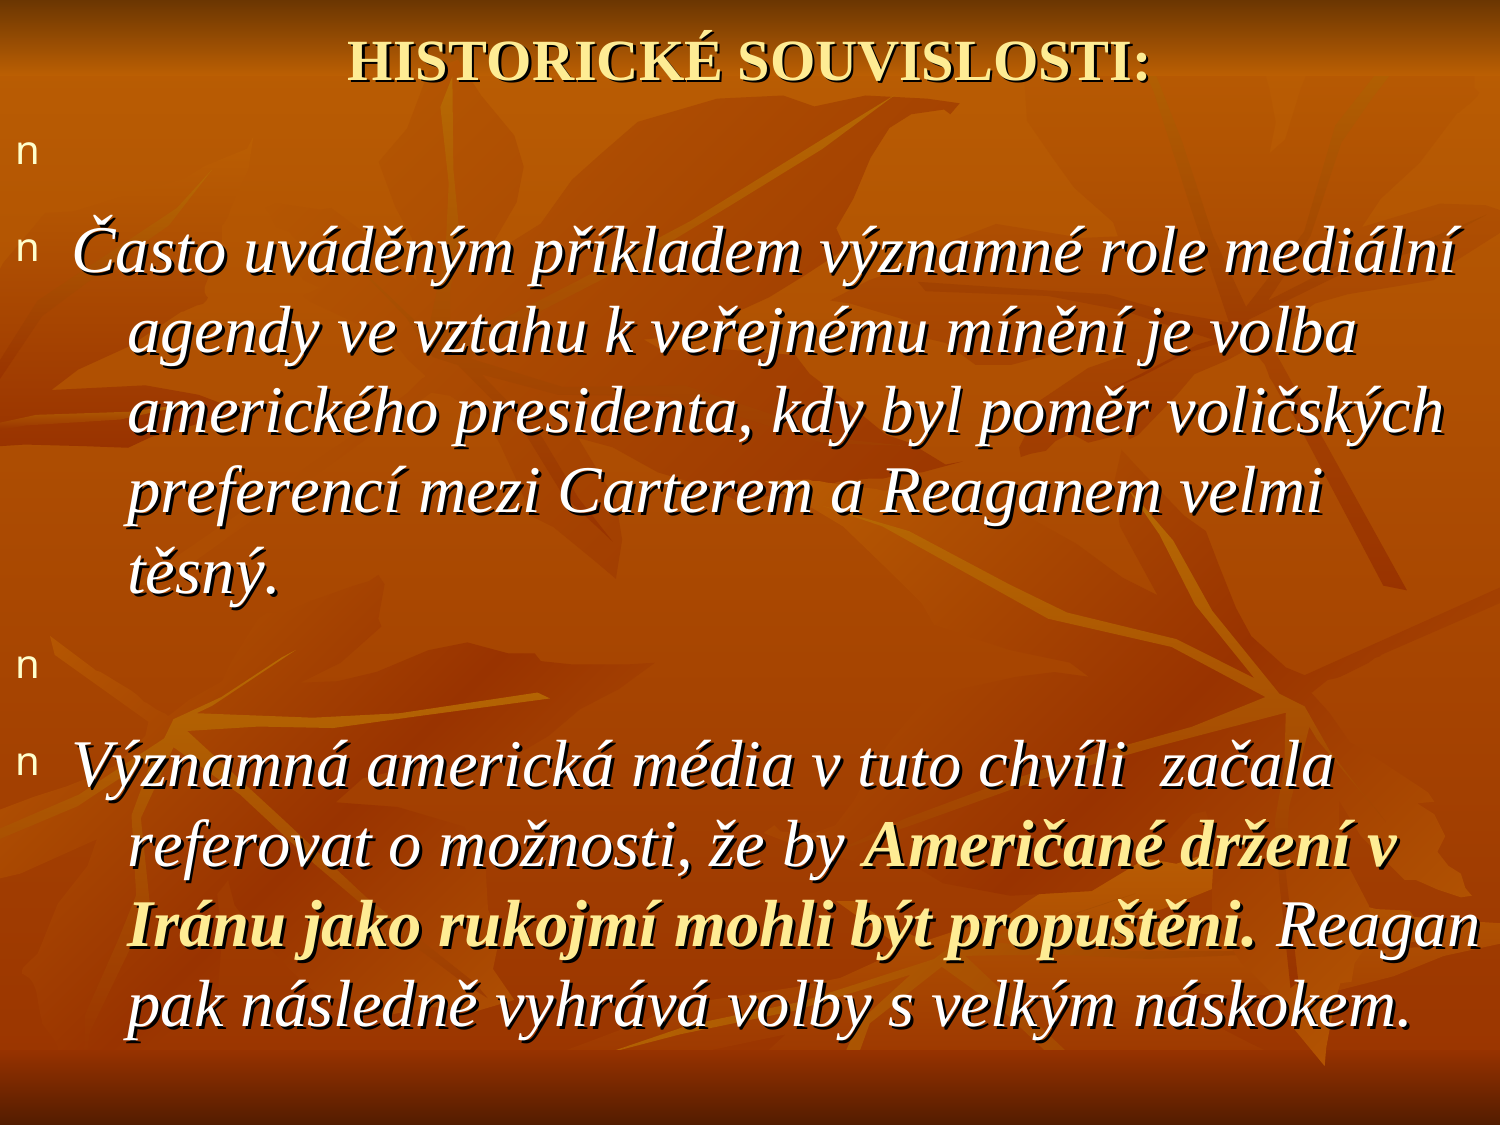

# HISTORICKÉ SOUVISLOSTI:
Často uváděným příkladem významné role mediální agendy ve vztahu k veřejnému mínění je volba amerického presidenta, kdy byl poměr voličských preferencí mezi Carterem a Reaganem velmi těsný.
Významná americká média v tuto chvíli začala referovat o možnosti, že by Američané držení v Iránu jako rukojmí mohli být propuštěni. Reagan pak následně vyhrává volby s velkým náskokem.